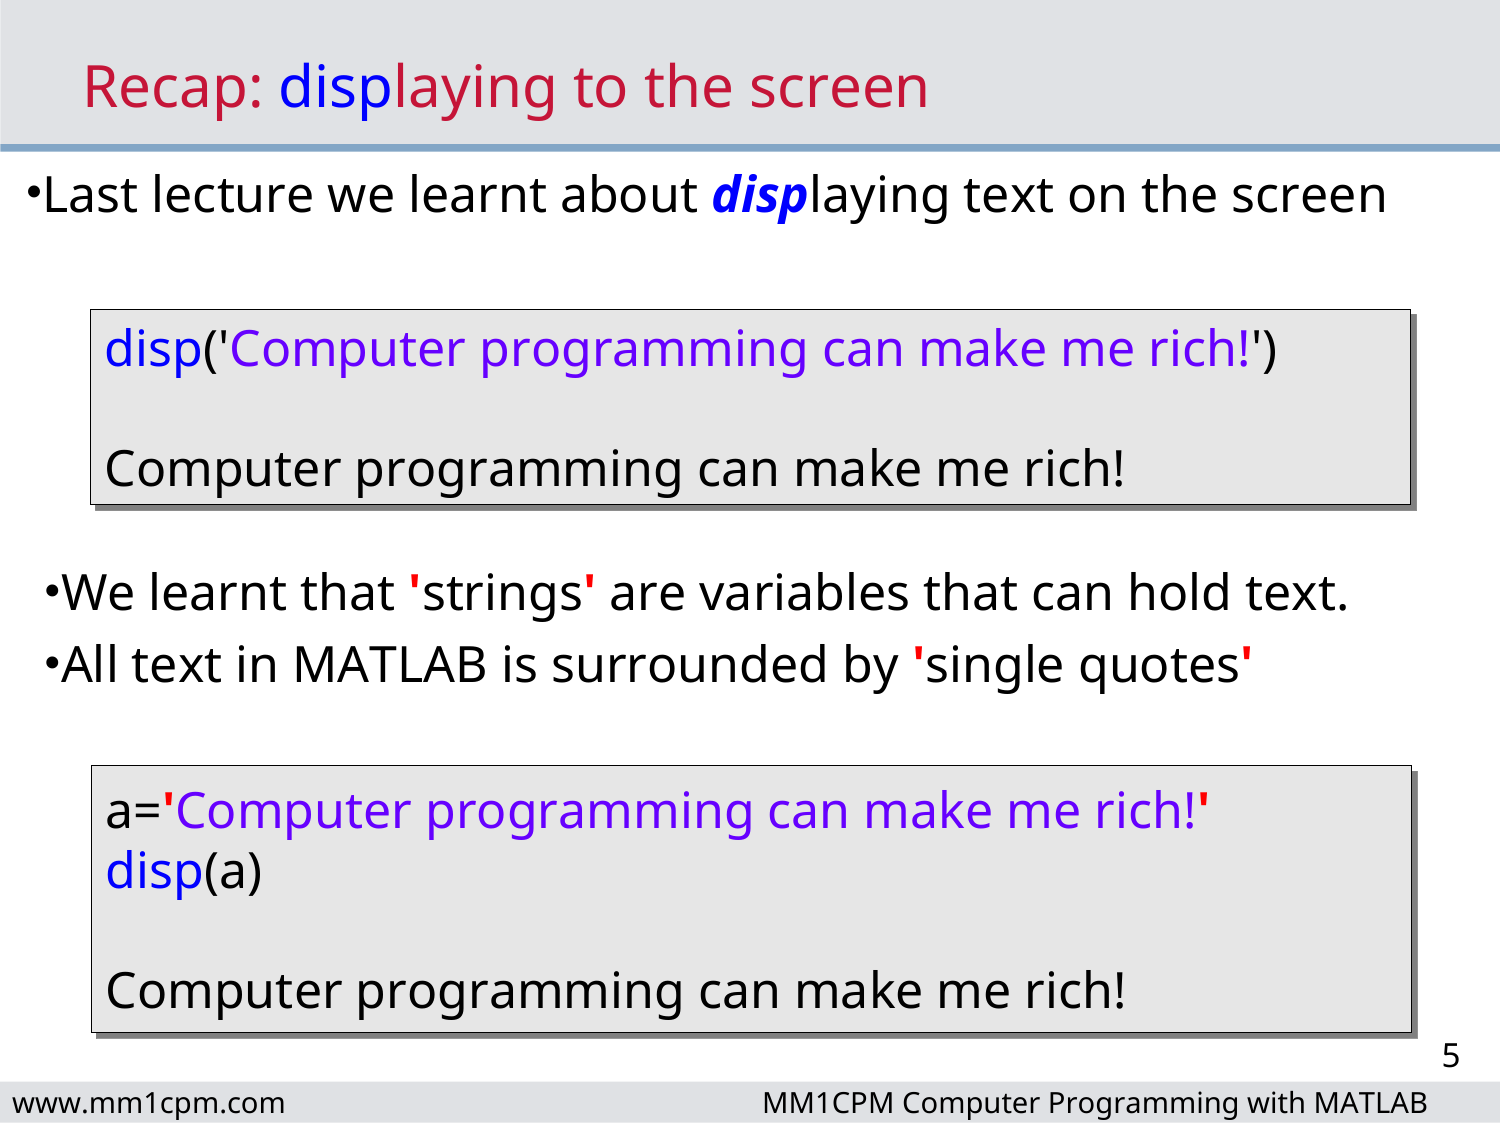

# Recap: displaying to the screen
Last lecture we learnt about displaying text on the screen
disp('Computer programming can make me rich!')
Computer programming can make me rich!
We learnt that 'strings' are variables that can hold text.
All text in MATLAB is surrounded by 'single quotes'
a='Computer programming can make me rich!'
disp(a)
Computer programming can make me rich!